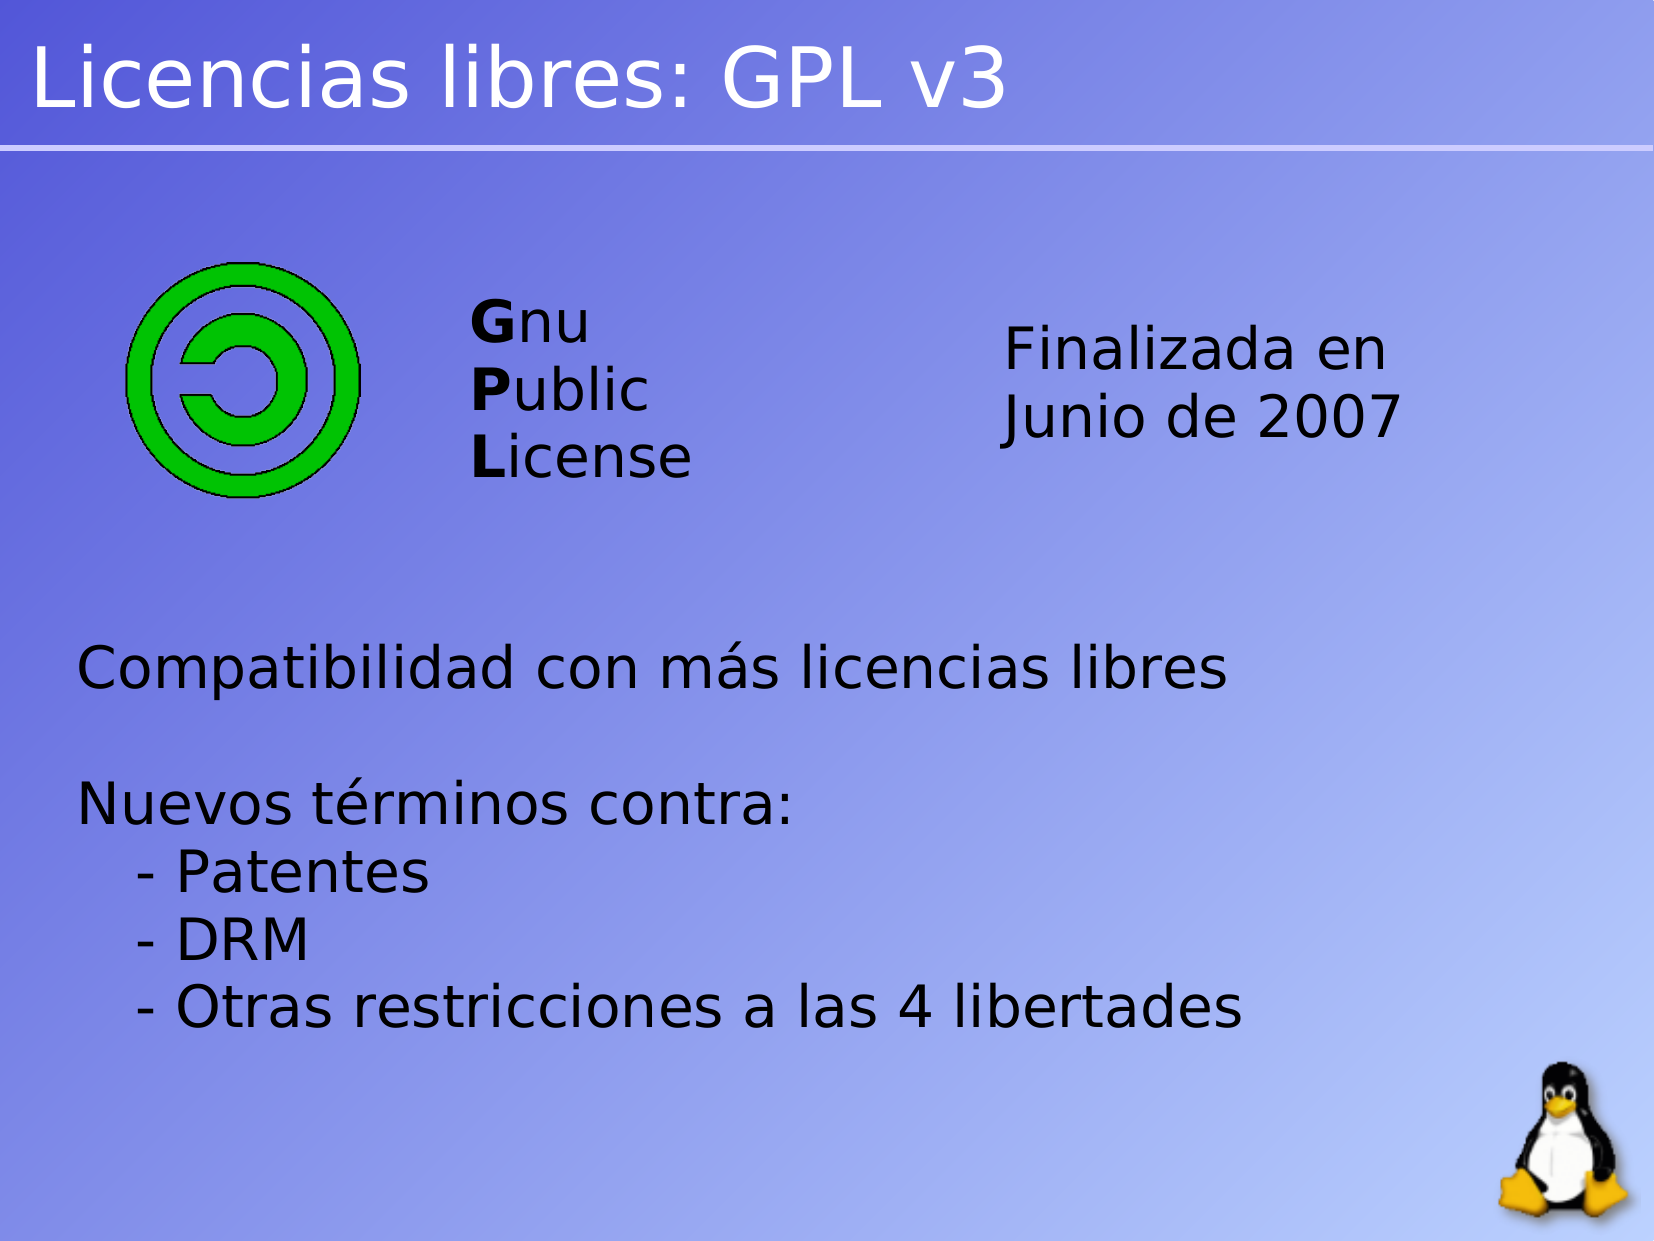

# Licencias libres: GPL v3
Finalizada en
Junio de 2007
Gnu
Public
License
Compatibilidad con más licencias libres
Nuevos términos contra:
- Patentes
- DRM
- Otras restricciones a las 4 libertades